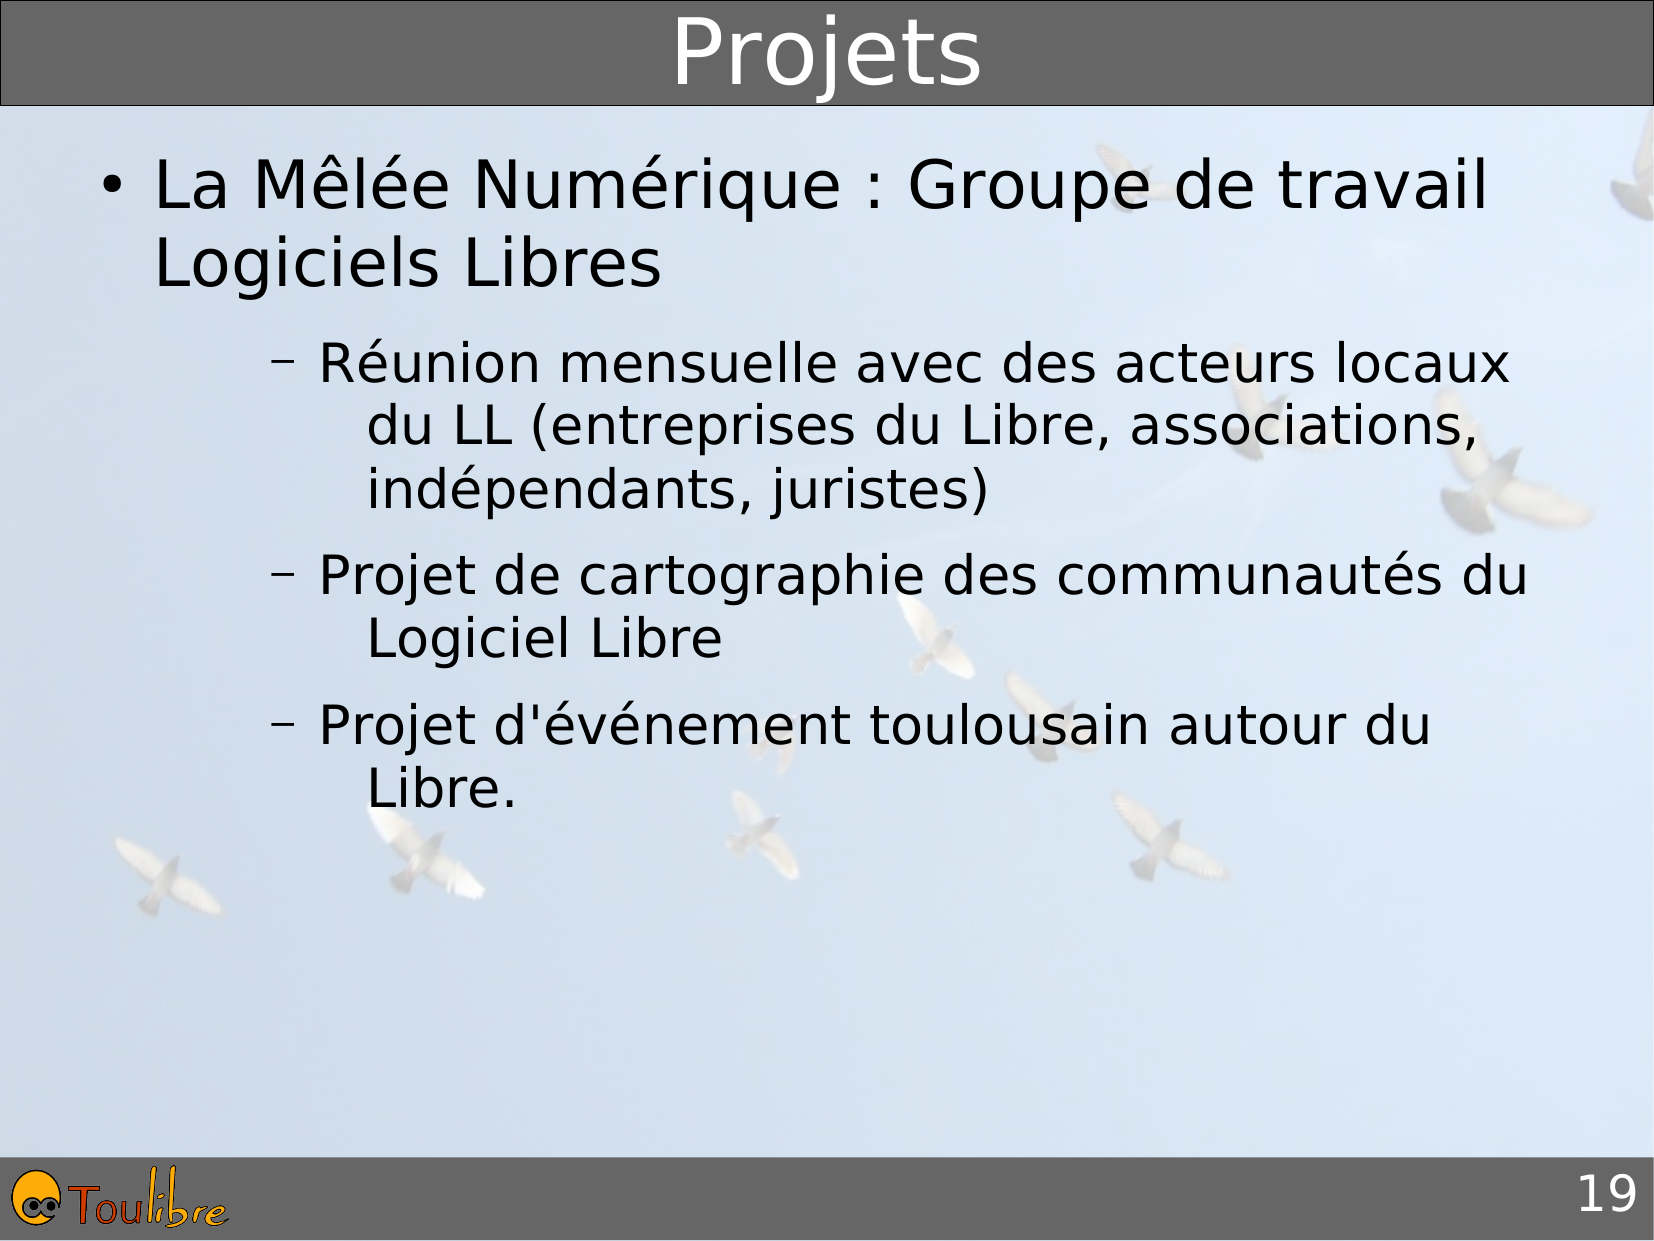

# Projets
La Mêlée Numérique : Groupe de travail Logiciels Libres
Réunion mensuelle avec des acteurs locaux du LL (entreprises du Libre, associations, indépendants, juristes)
Projet de cartographie des communautés du Logiciel Libre
Projet d'événement toulousain autour du Libre.